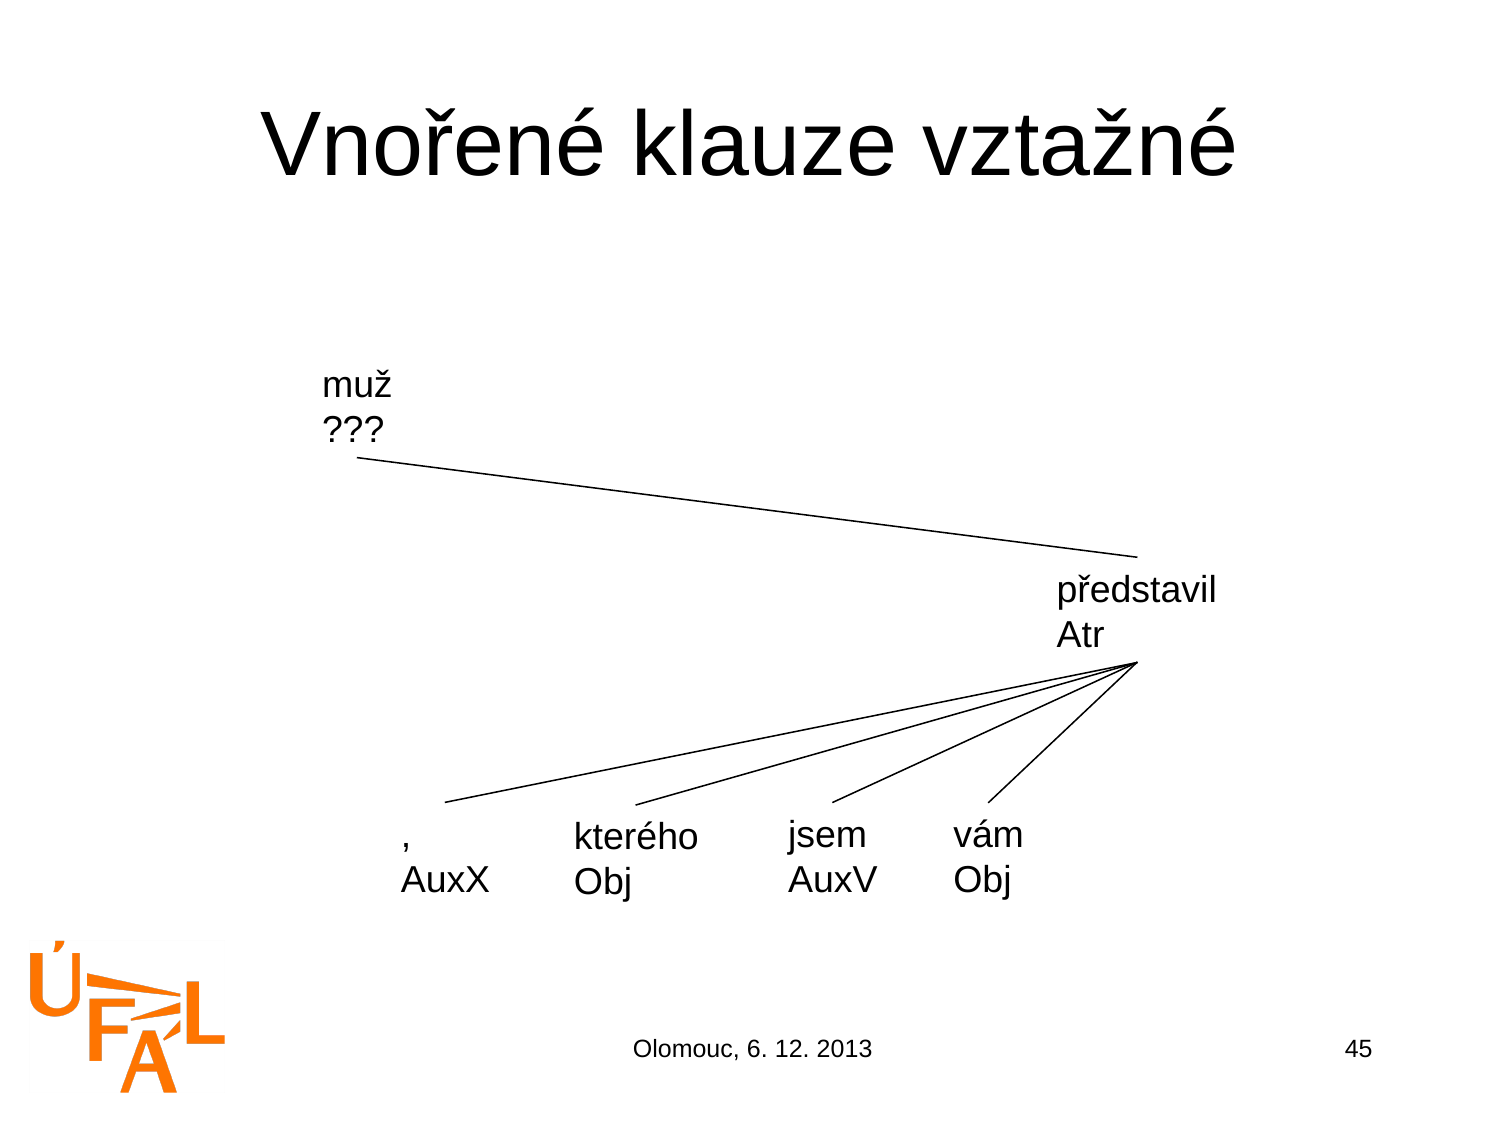

# Vnořené klauze vztažné
muž
???
představil
Atr
,
AuxX
jsem
AuxV
vám
Obj
kterého
Obj
Olomouc, 6. 12. 2013
45